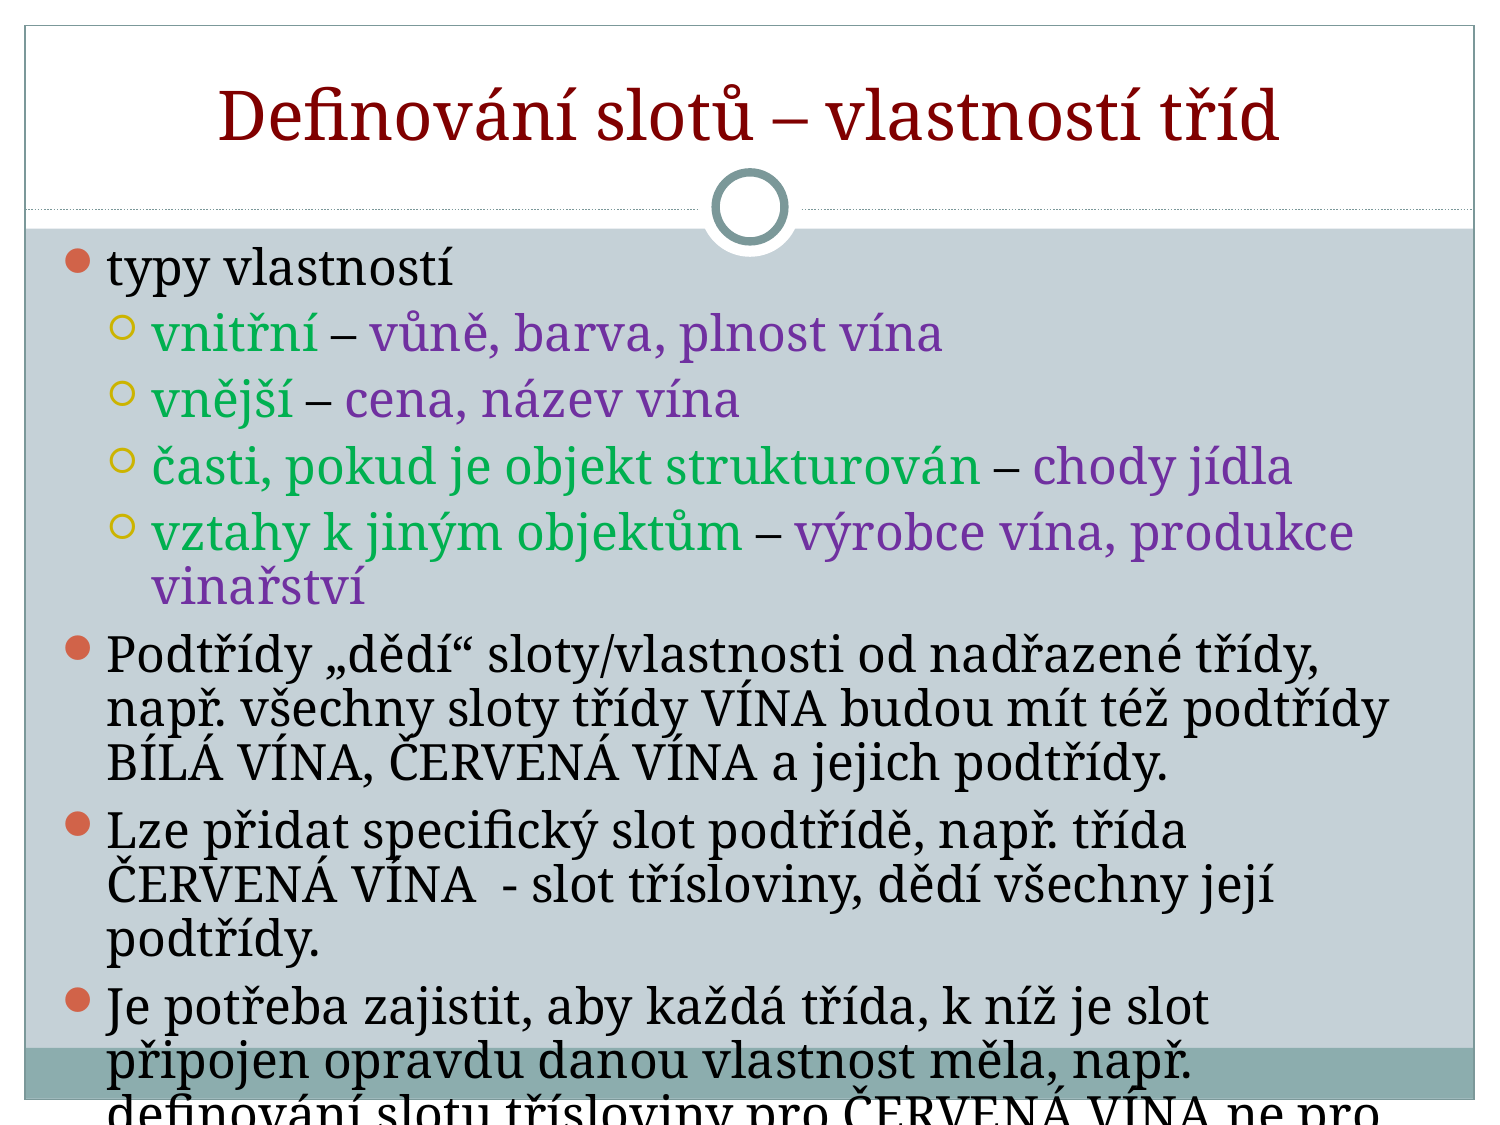

# Definování slotů – vlastností tříd
typy vlastností
vnitřní – vůně, barva, plnost vína
vnější – cena, název vína
časti, pokud je objekt strukturován – chody jídla
vztahy k jiným objektům – výrobce vína, produkce vinařství
Podtřídy „dědí“ sloty/vlastnosti od nadřazené třídy, např. všechny sloty třídy VÍNA budou mít též podtřídy BÍLÁ VÍNA, ČERVENÁ VÍNA a jejich podtřídy.
Lze přidat specifický slot podtřídě, např. třída ČERVENÁ VÍNA - slot třísloviny, dědí všechny její podtřídy.
Je potřeba zajistit, aby každá třída, k níž je slot připojen opravdu danou vlastnost měla, např. definování slotu třísloviny pro ČERVENÁ VÍNA ne pro VÍNA.